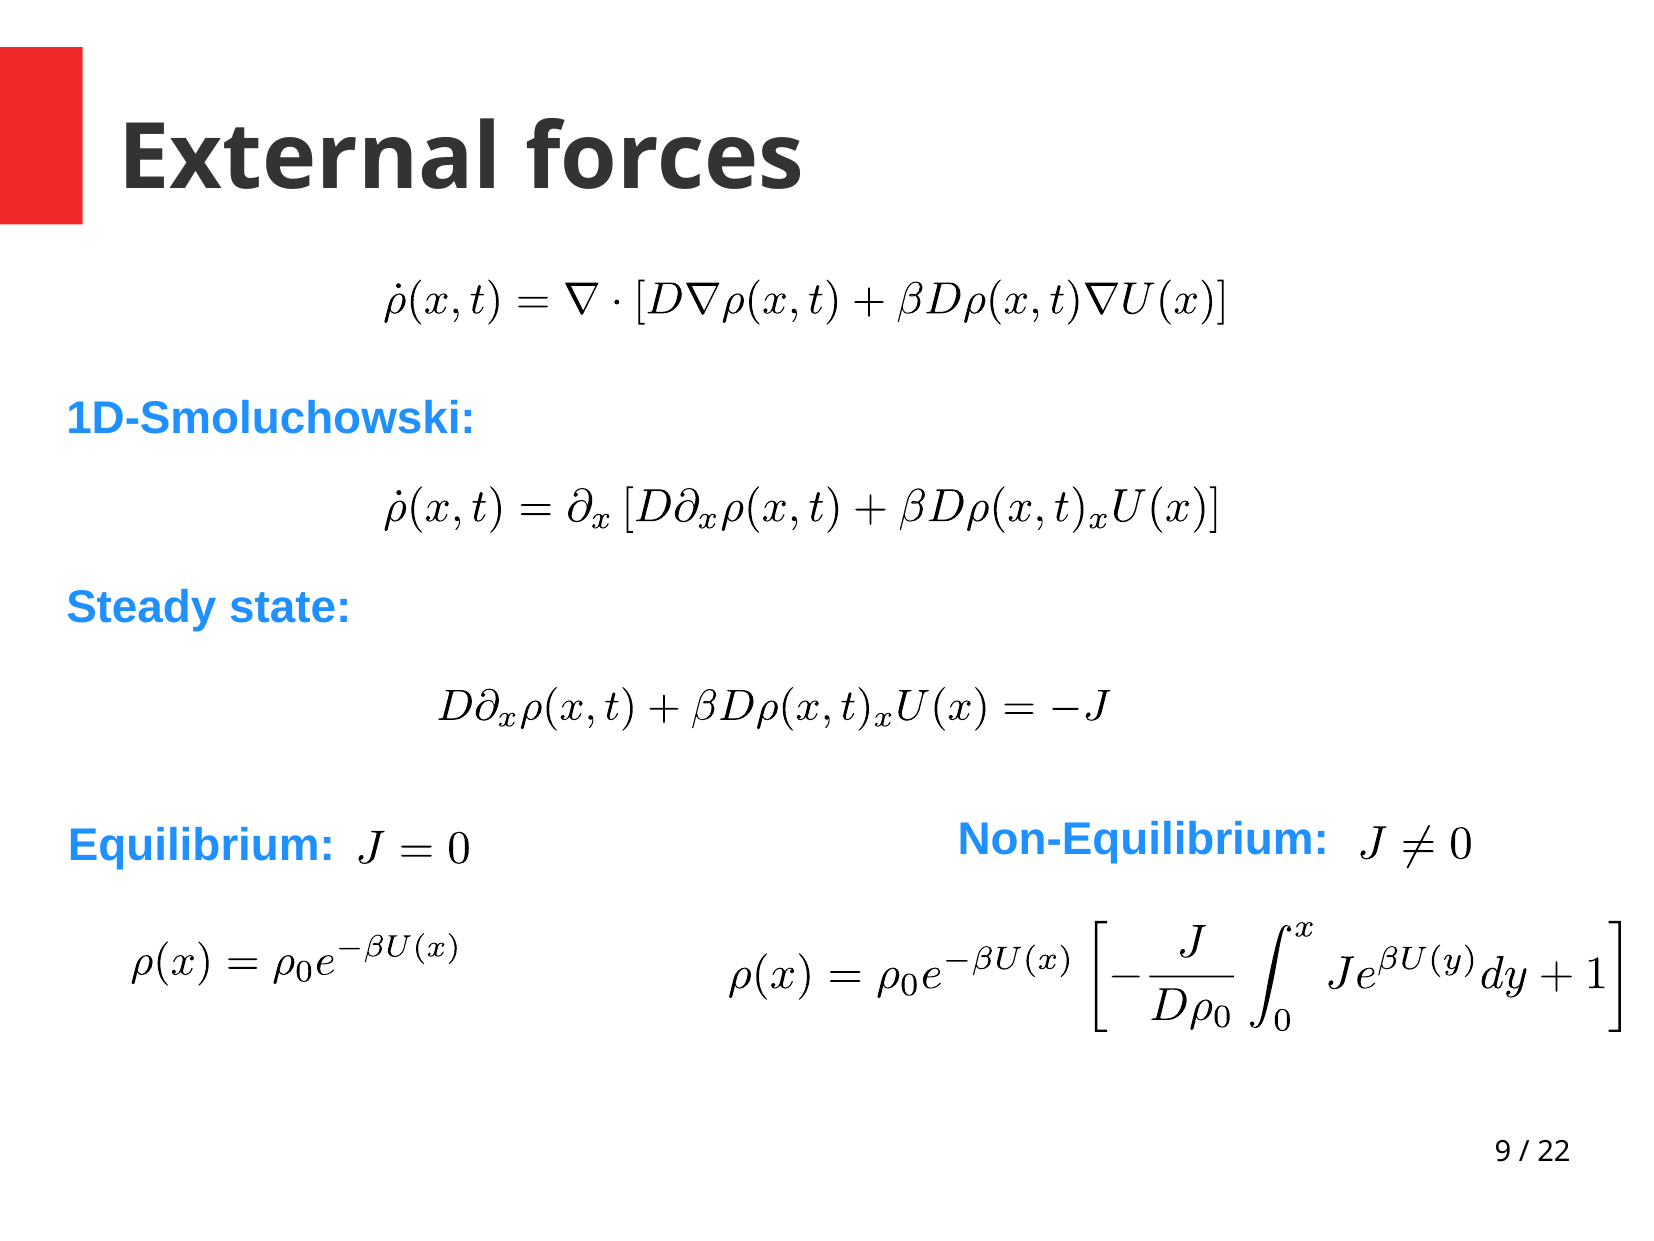

# External forces
1D-Smoluchowski:
Steady state:
Non-Equilibrium:
Equilibrium:
9